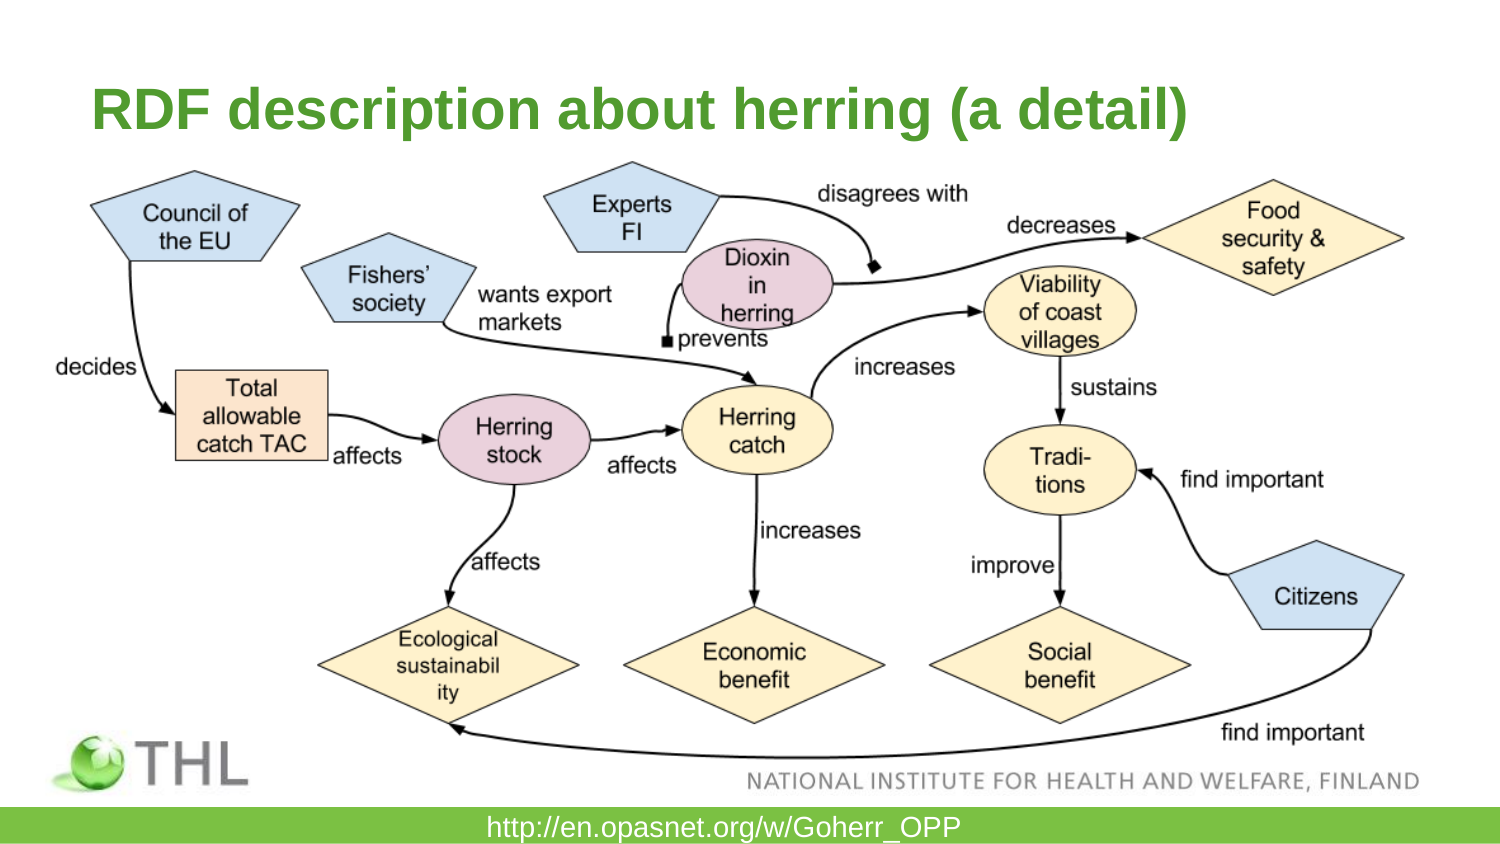

# RDF description about herring (a detail)